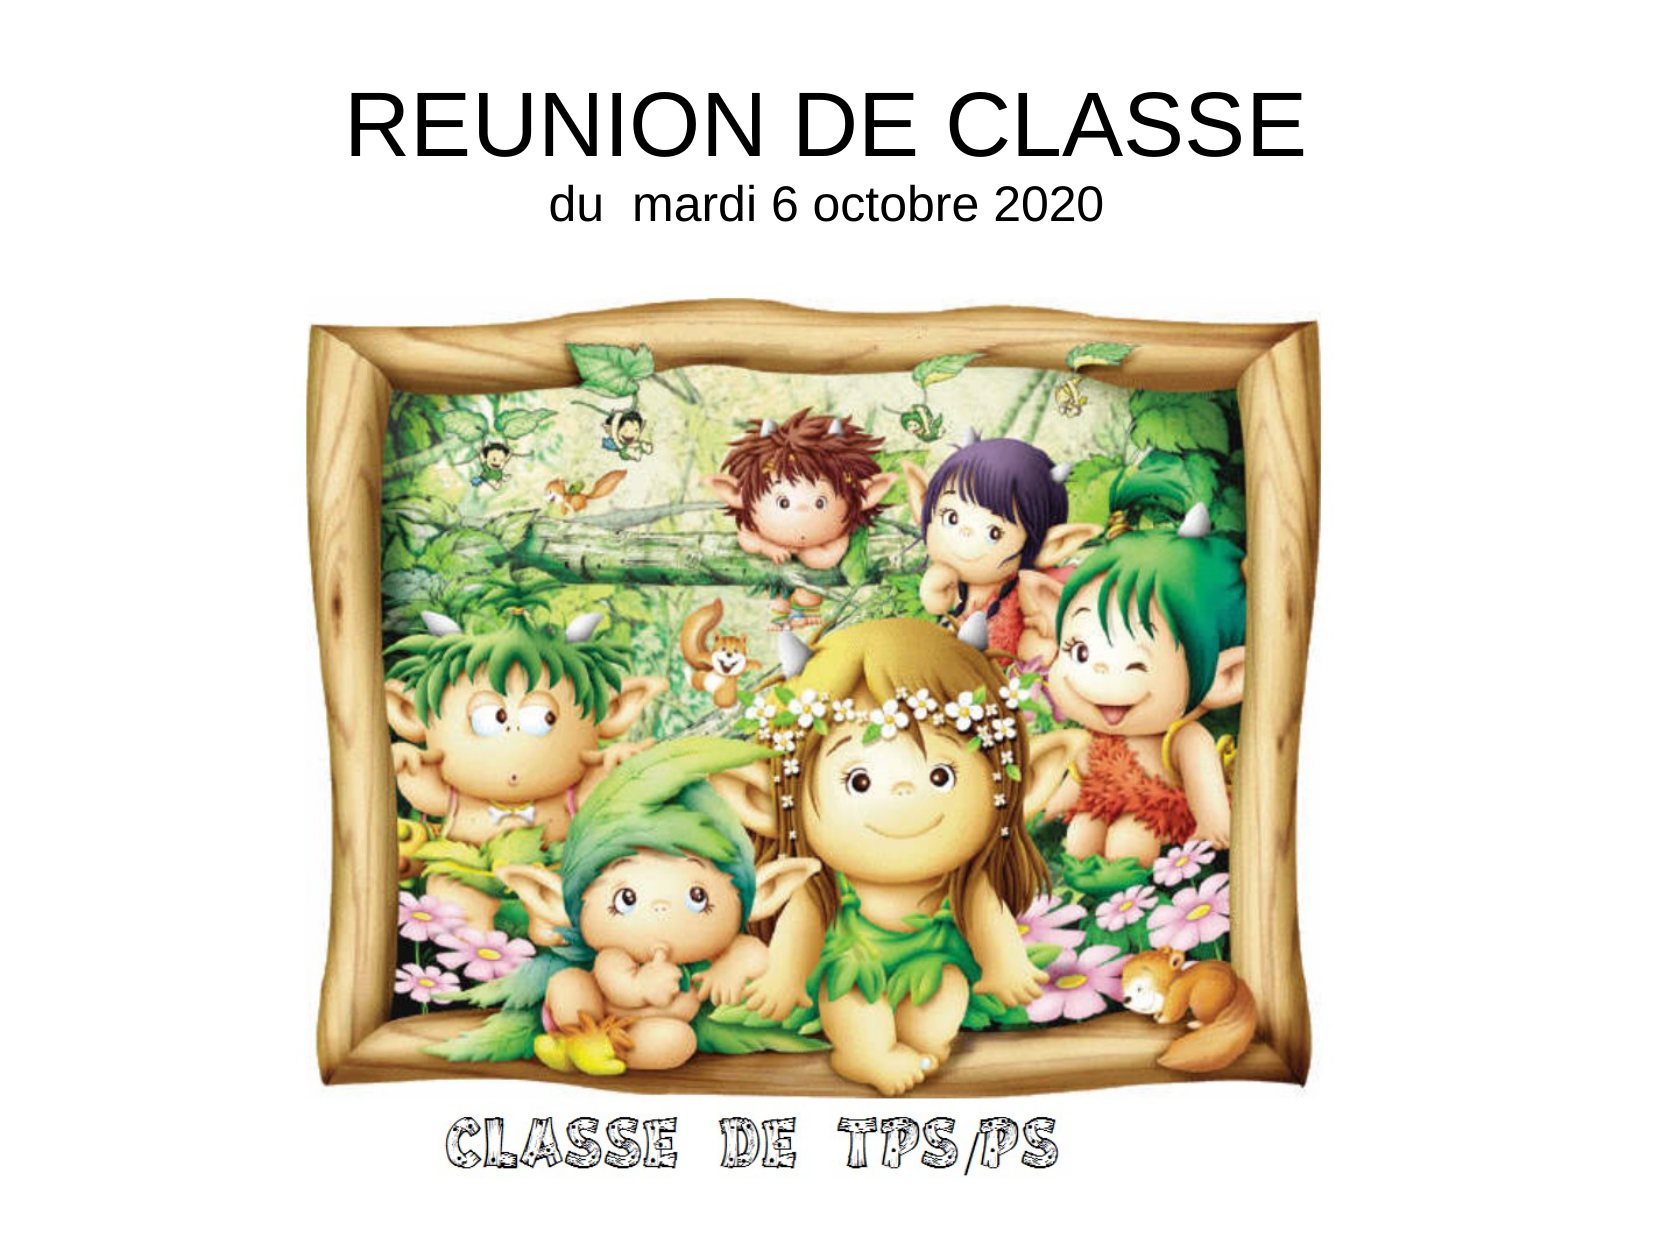

# REUNION DE CLASSE du mardi 6 octobre 2020